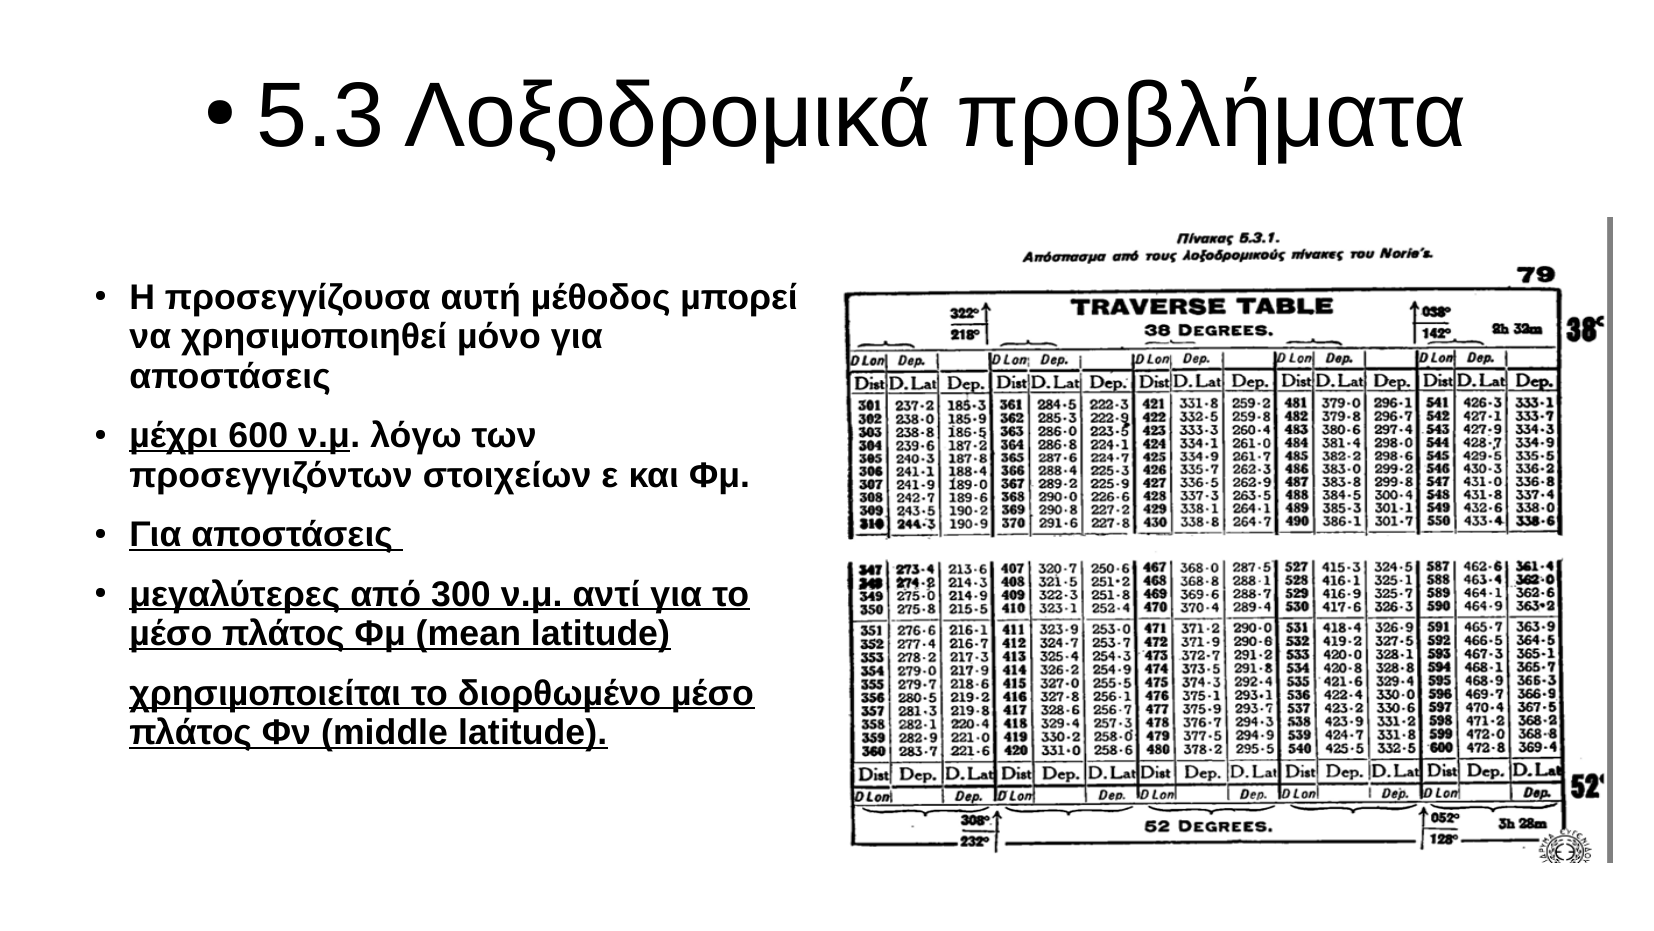

# 5.3 Λοξοδρομικά προβλήματα
Η προσεγγίζουσα αυτή µέθοδος µπορεί να χρησιµοποιηθεί µόνο για αποστάσεις
µέχρι 600 ν.μ. λόγω των προσεγγιζόντων στοιχείων ε και Φμ.
Για αποστάσεις
μεγαλύτερες από 300 ν.μ. αντί για το µέσο πλάτος Φμ (mean latitude)
χρησιµοποιείται το διορθωµένο µέσο πλάτος Φν (middle latitude).